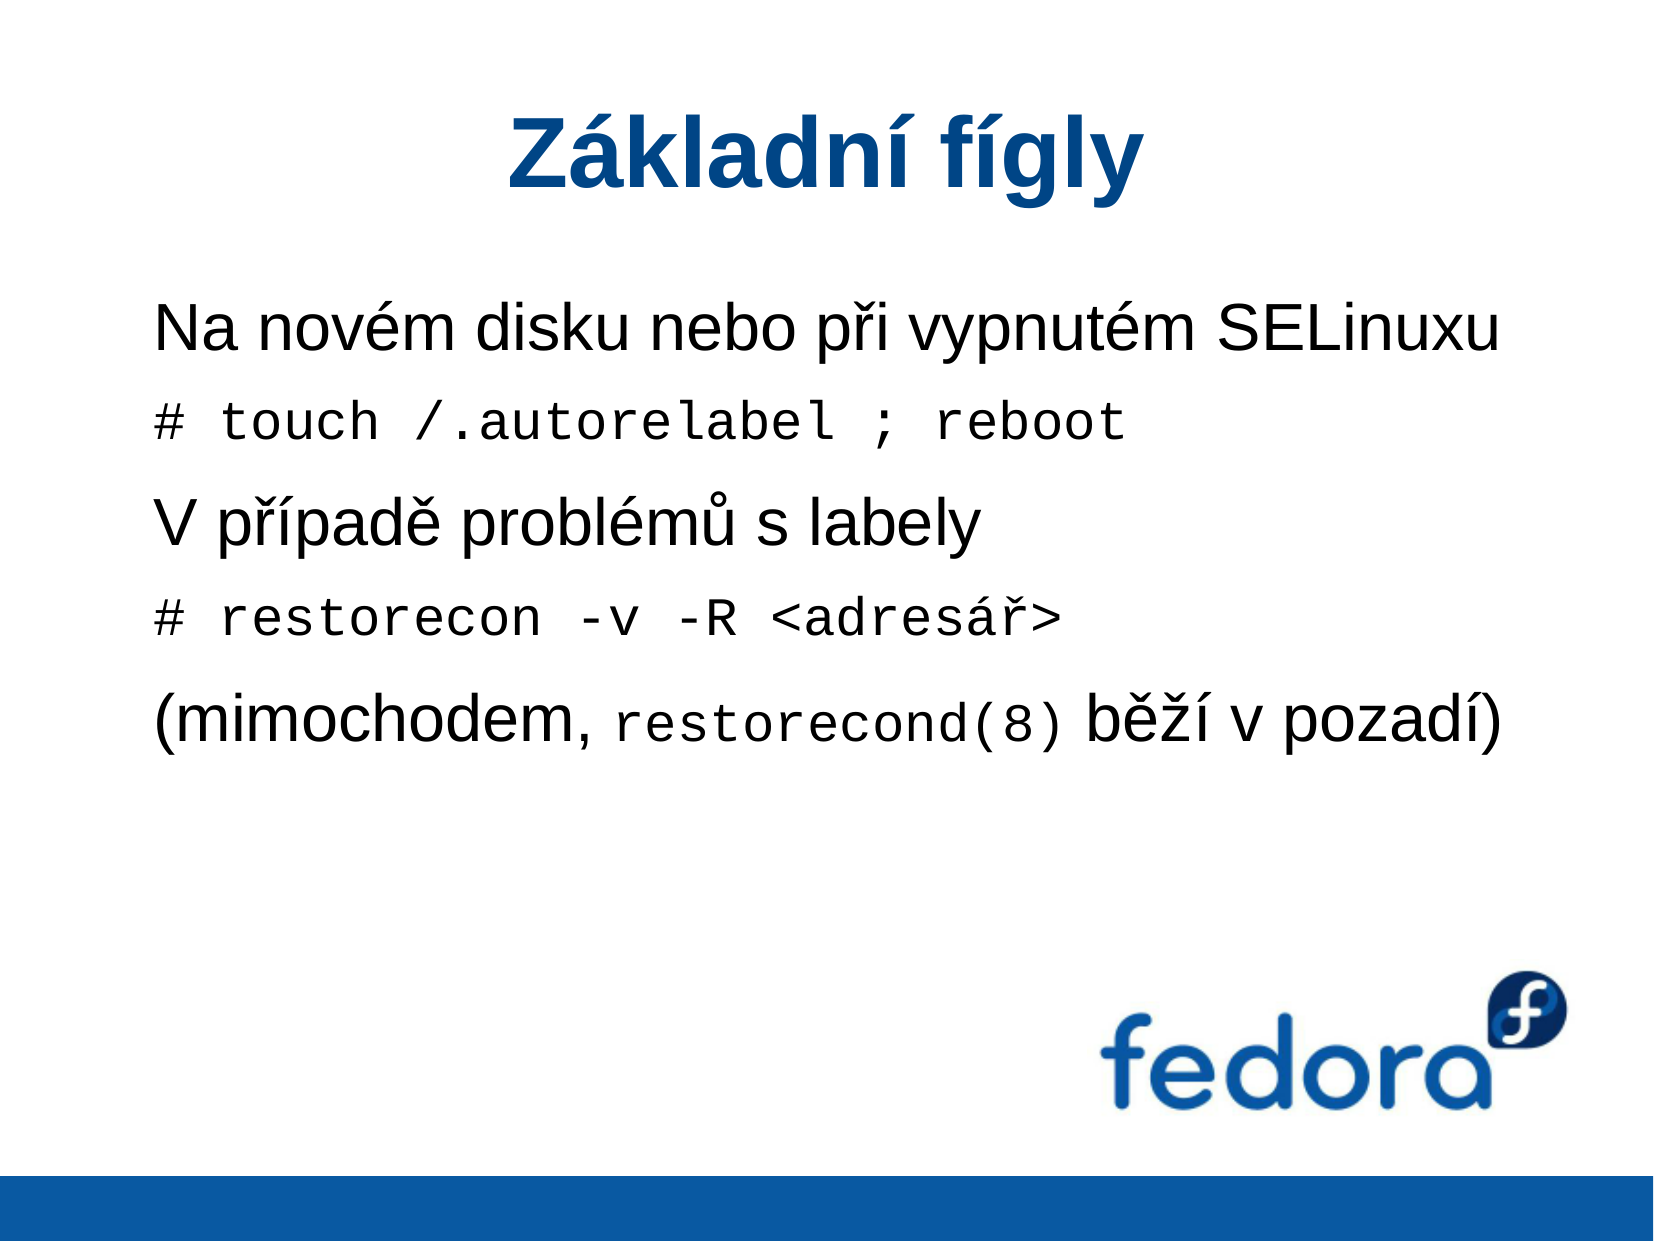

# Základní fígly
Na novém disku nebo při vypnutém SELinuxu
# touch /.autorelabel ; reboot
V případě problémů s labely
# restorecon -v -R <adresář>
(mimochodem, restorecond(8) běží v pozadí)